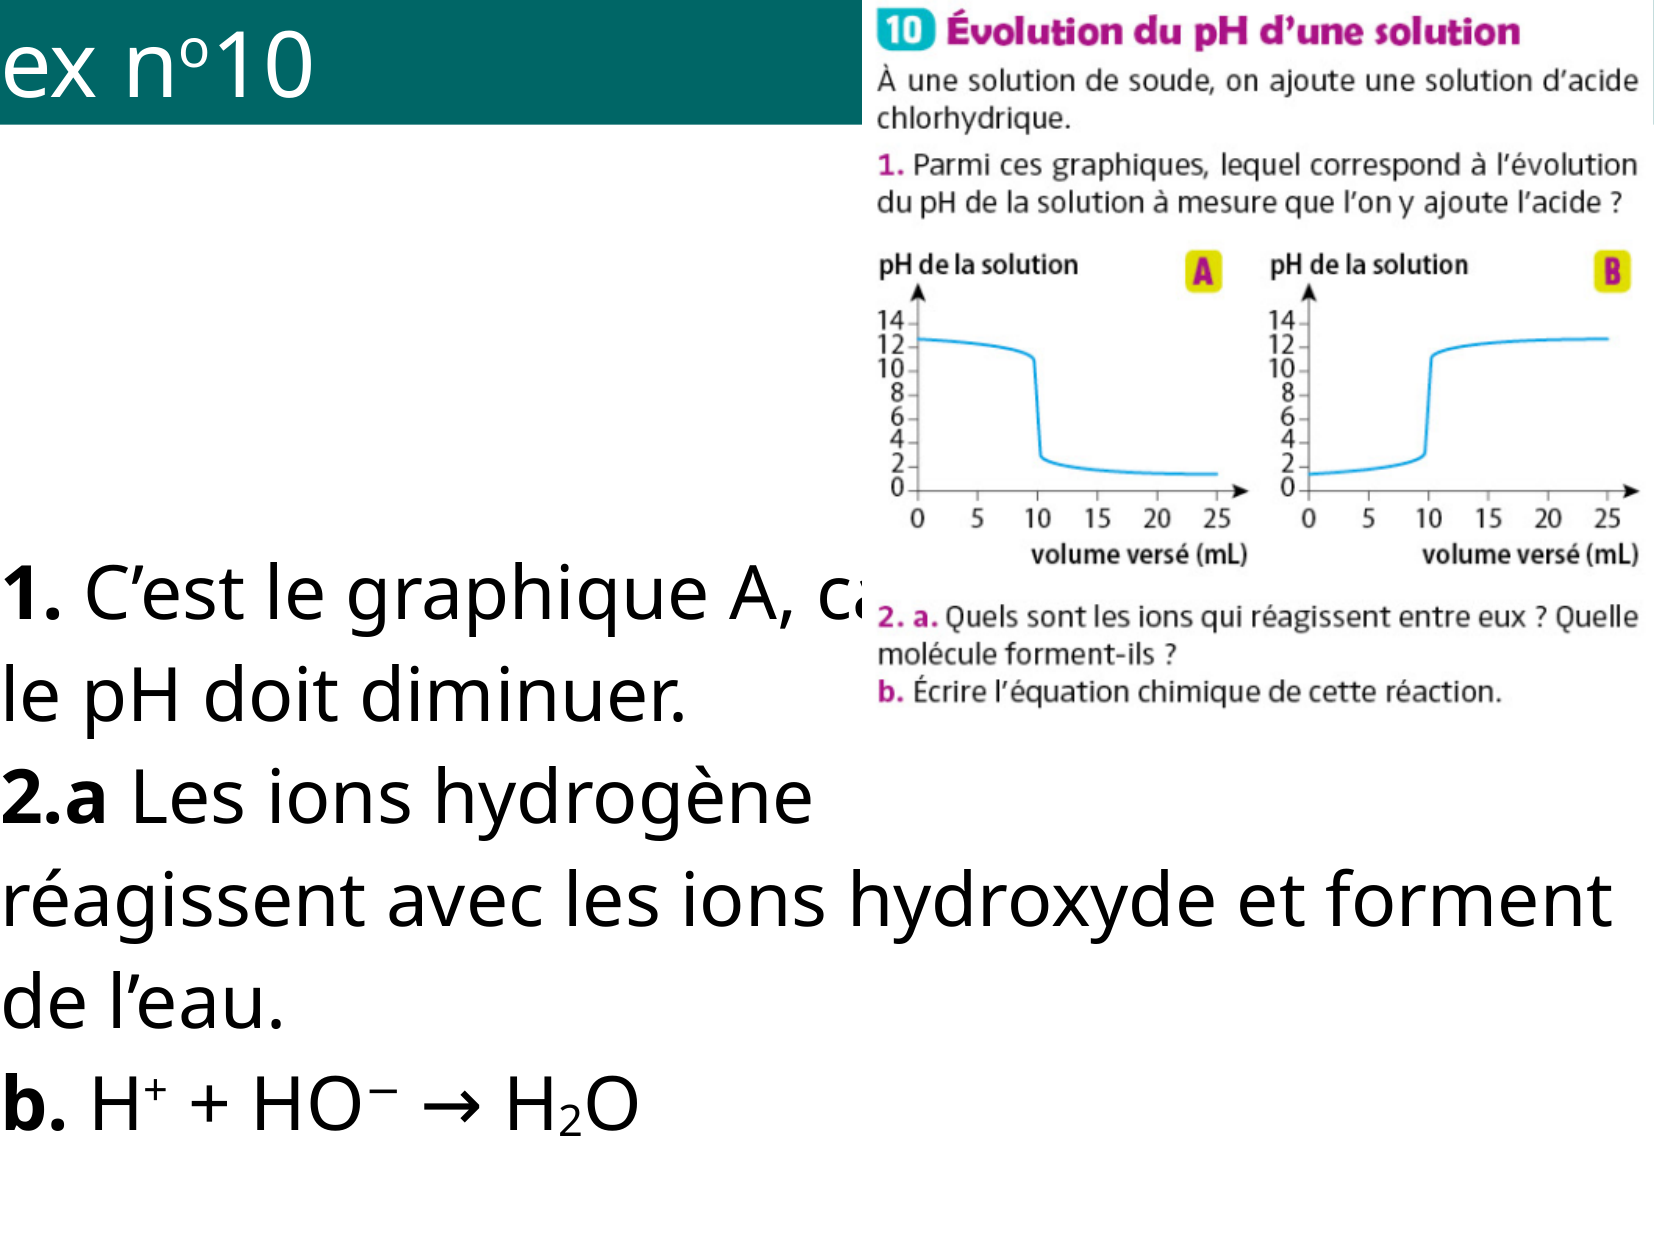

# ex no10
1. C’est le graphique A, car
le pH doit diminuer.
2.a Les ions hydrogène
réagissent avec les ions hydroxyde et forment de l’eau.
b. H+ + HO− → H2O